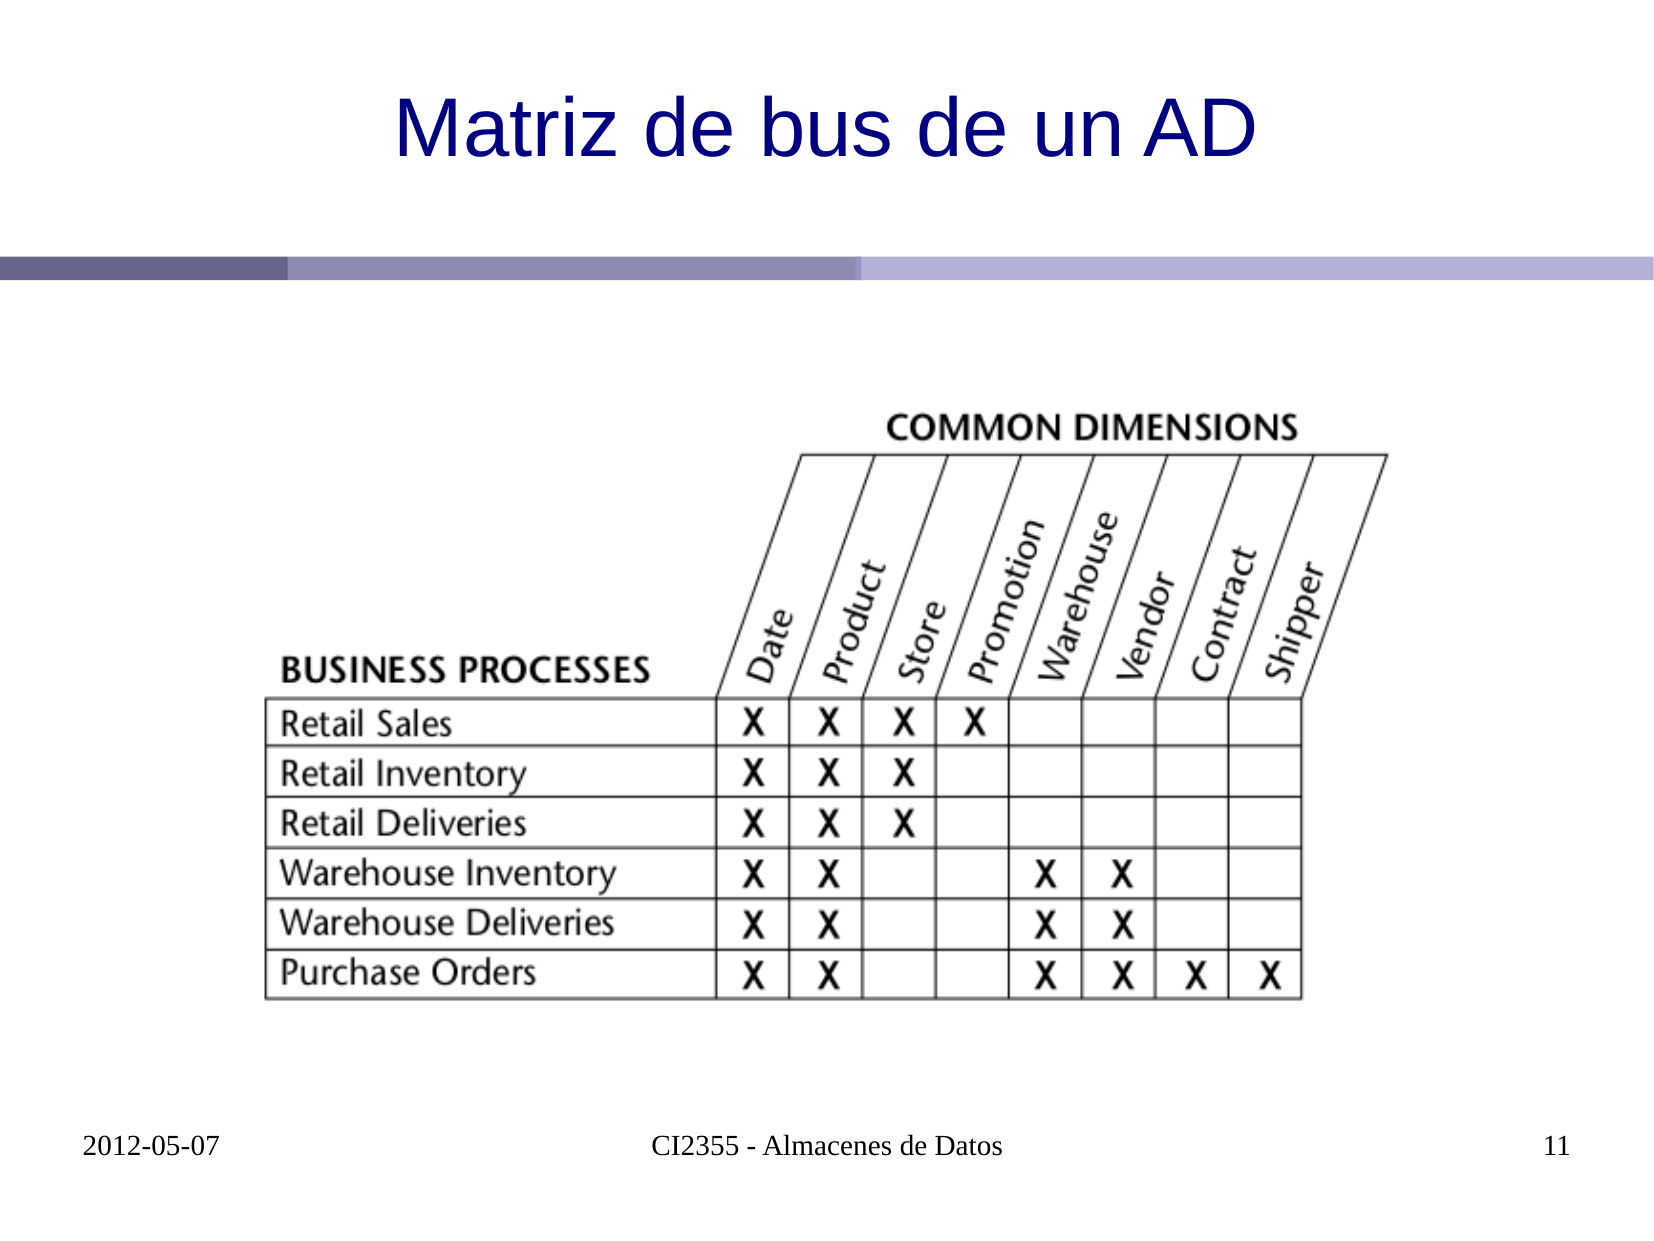

# Matriz de bus de un AD
2012-05-07
CI2355 - Almacenes de Datos
11